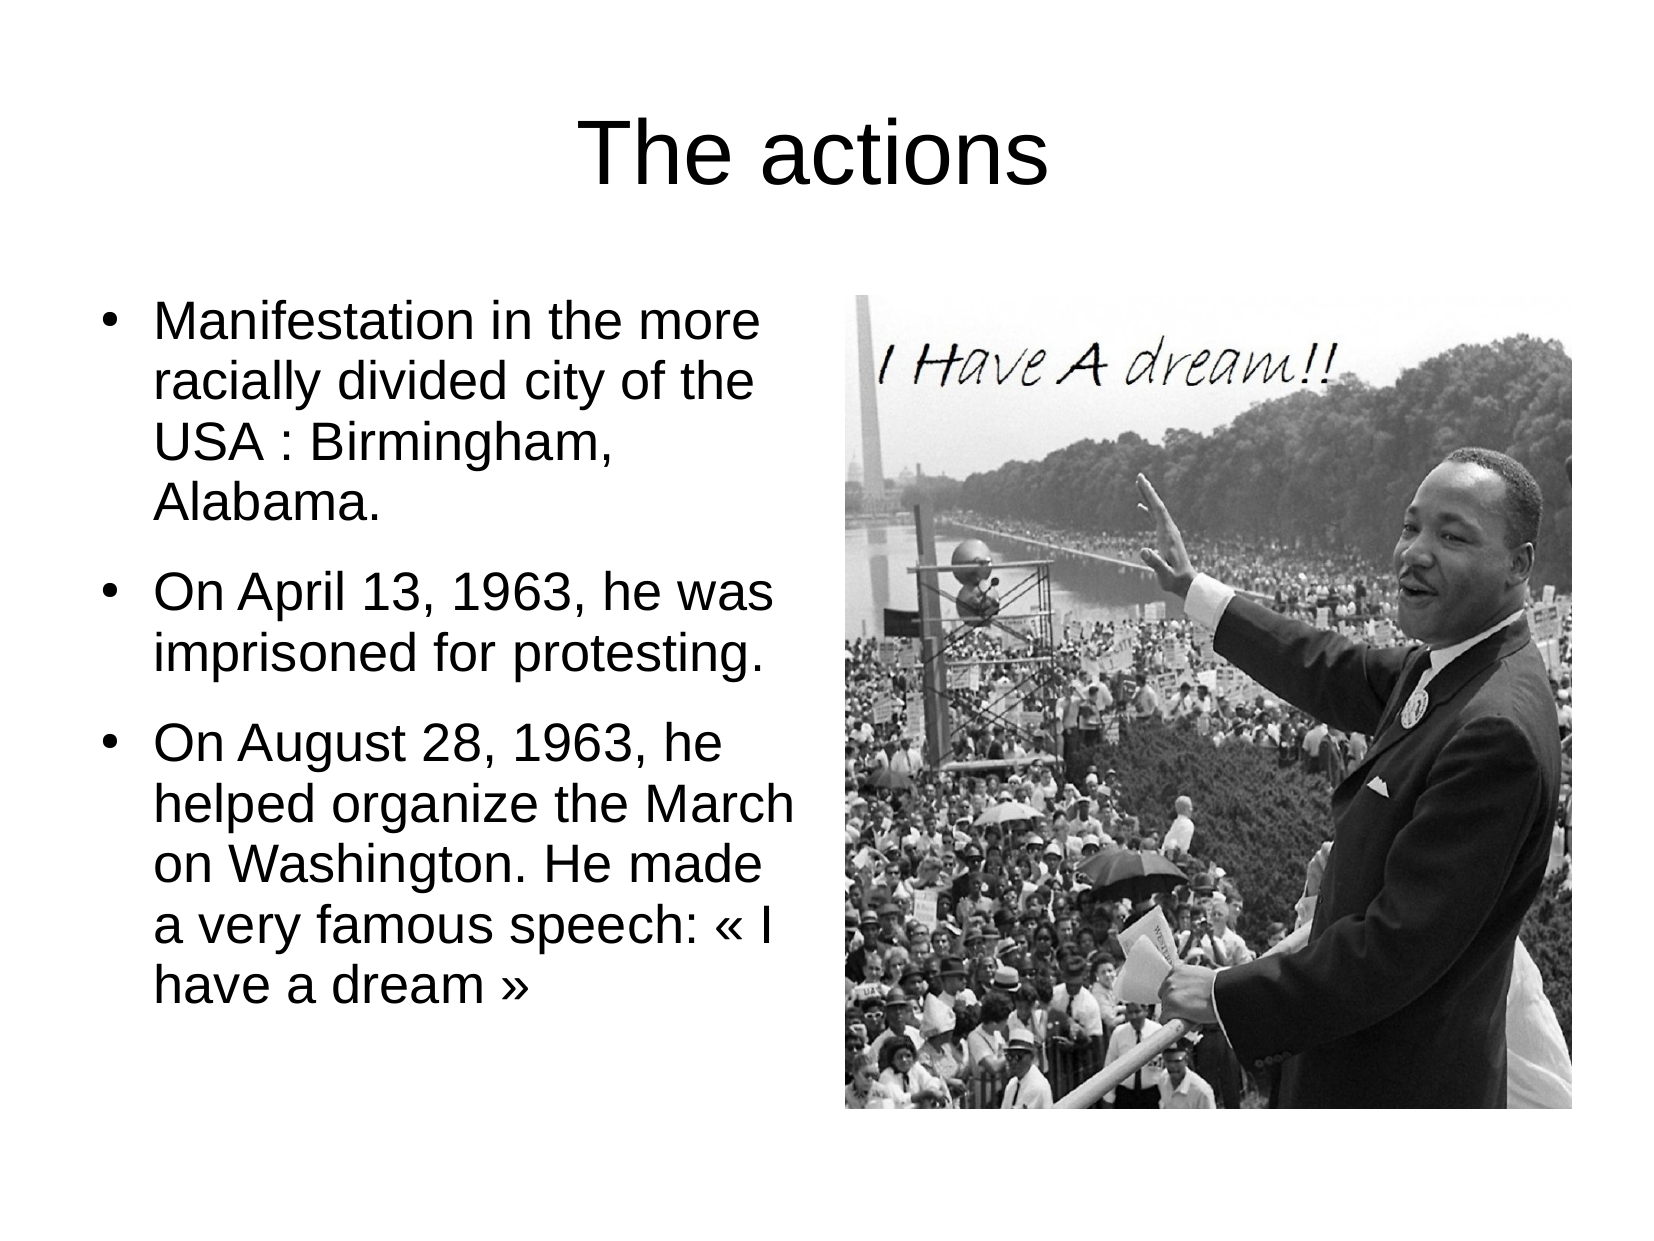

# The actions
Manifestation in the more racially divided city of the USA : Birmingham, Alabama.
On April 13, 1963, he was imprisoned for protesting.
On August 28, 1963, he helped organize the March on Washington. He made a very famous speech: « I have a dream »